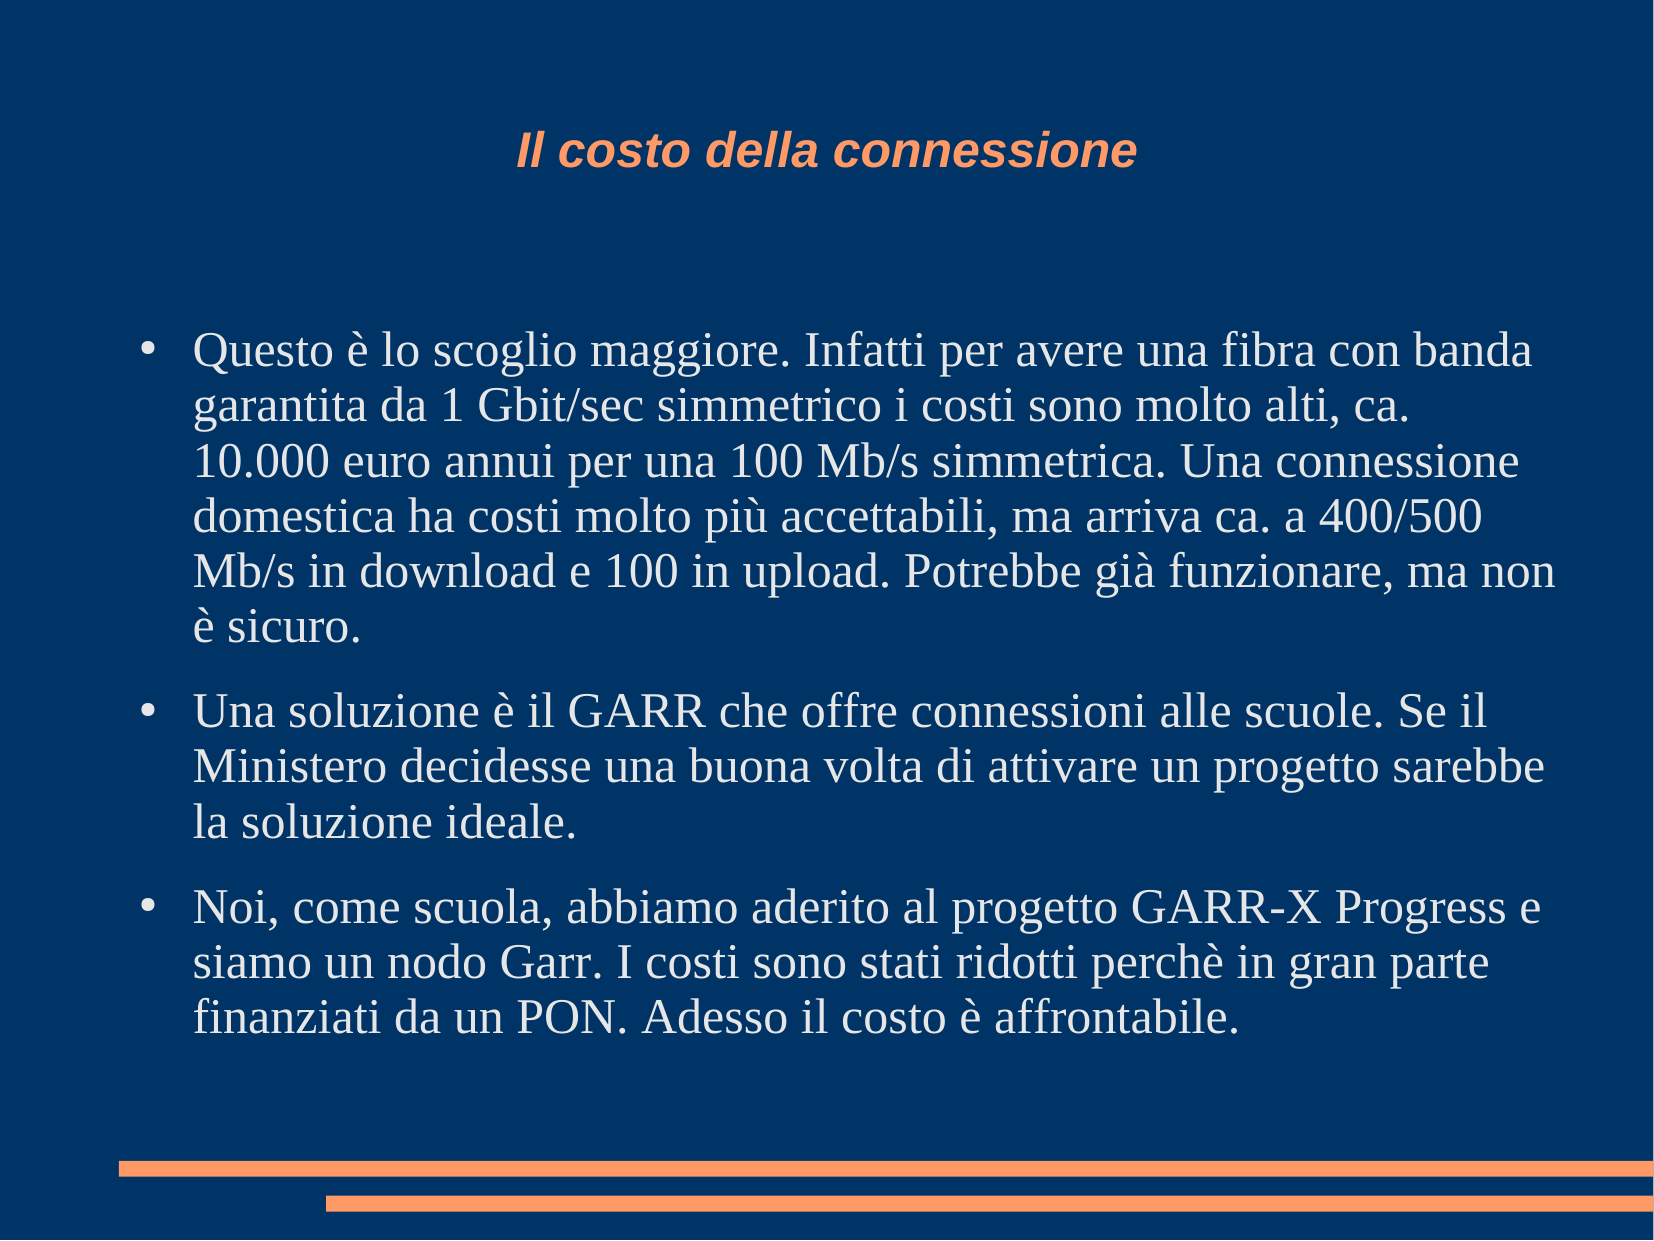

# Il costo della connessione
Questo è lo scoglio maggiore. Infatti per avere una fibra con banda garantita da 1 Gbit/sec simmetrico i costi sono molto alti, ca. 10.000 euro annui per una 100 Mb/s simmetrica. Una connessione domestica ha costi molto più accettabili, ma arriva ca. a 400/500 Mb/s in download e 100 in upload. Potrebbe già funzionare, ma non è sicuro.
Una soluzione è il GARR che offre connessioni alle scuole. Se il Ministero decidesse una buona volta di attivare un progetto sarebbe la soluzione ideale.
Noi, come scuola, abbiamo aderito al progetto GARR-X Progress e siamo un nodo Garr. I costi sono stati ridotti perchè in gran parte finanziati da un PON. Adesso il costo è affrontabile.